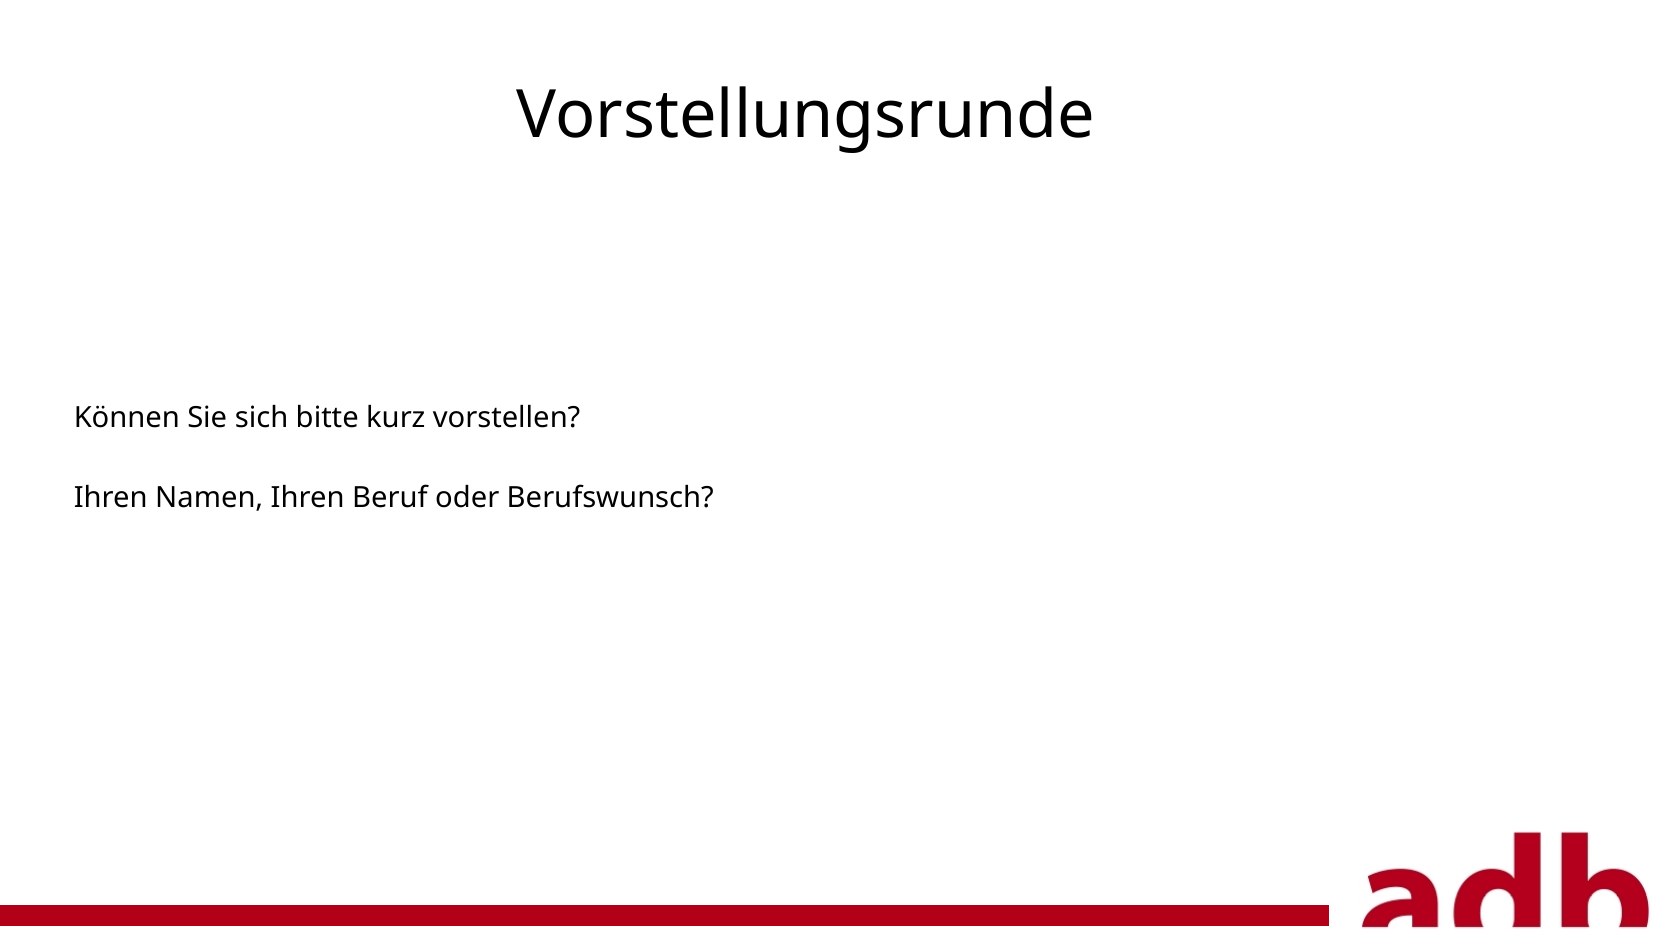

Vorstellungsrunde
Können Sie sich bitte kurz vorstellen?
Ihren Namen, Ihren Beruf oder Berufswunsch?